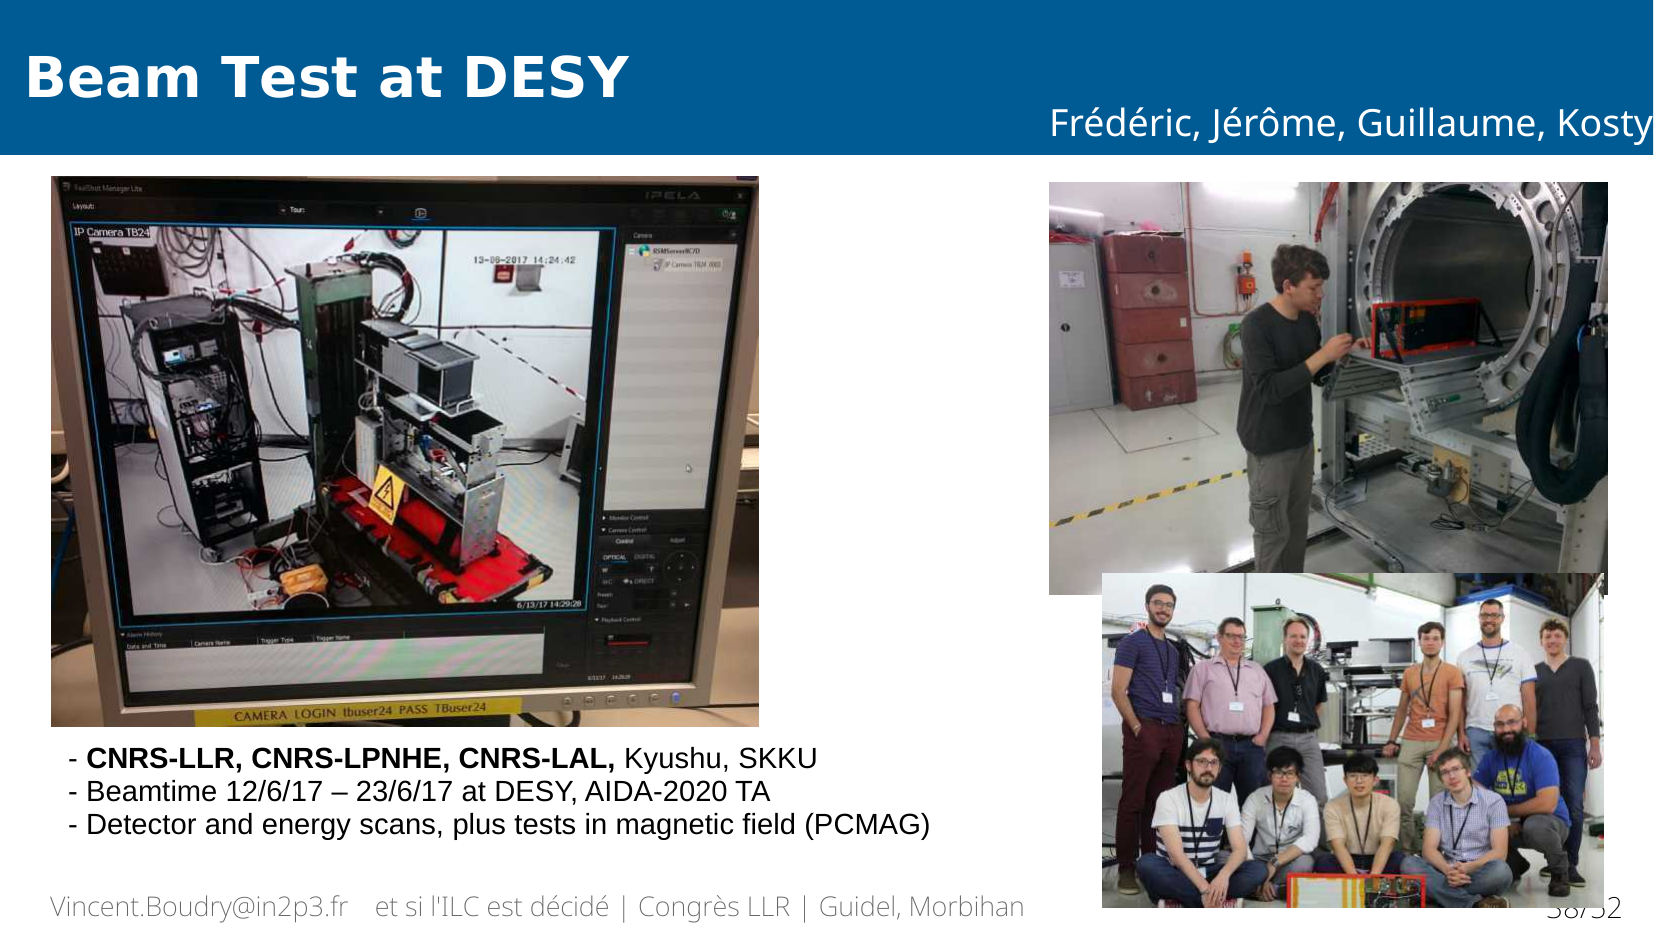

# Beam Test at DESY
Frédéric, Jérôme, Guillaume, Kostya , Artur
- CNRS-LLR, CNRS-LPNHE, CNRS-LAL, Kyushu, SKKU
- Beamtime 12/6/17 – 23/6/17 at DESY, AIDA-2020 TA
- Detector and energy scans, plus tests in magnetic field (PCMAG)
et si l'ILC est décidé | Congrès LLR | Guidel, Morbihan
38